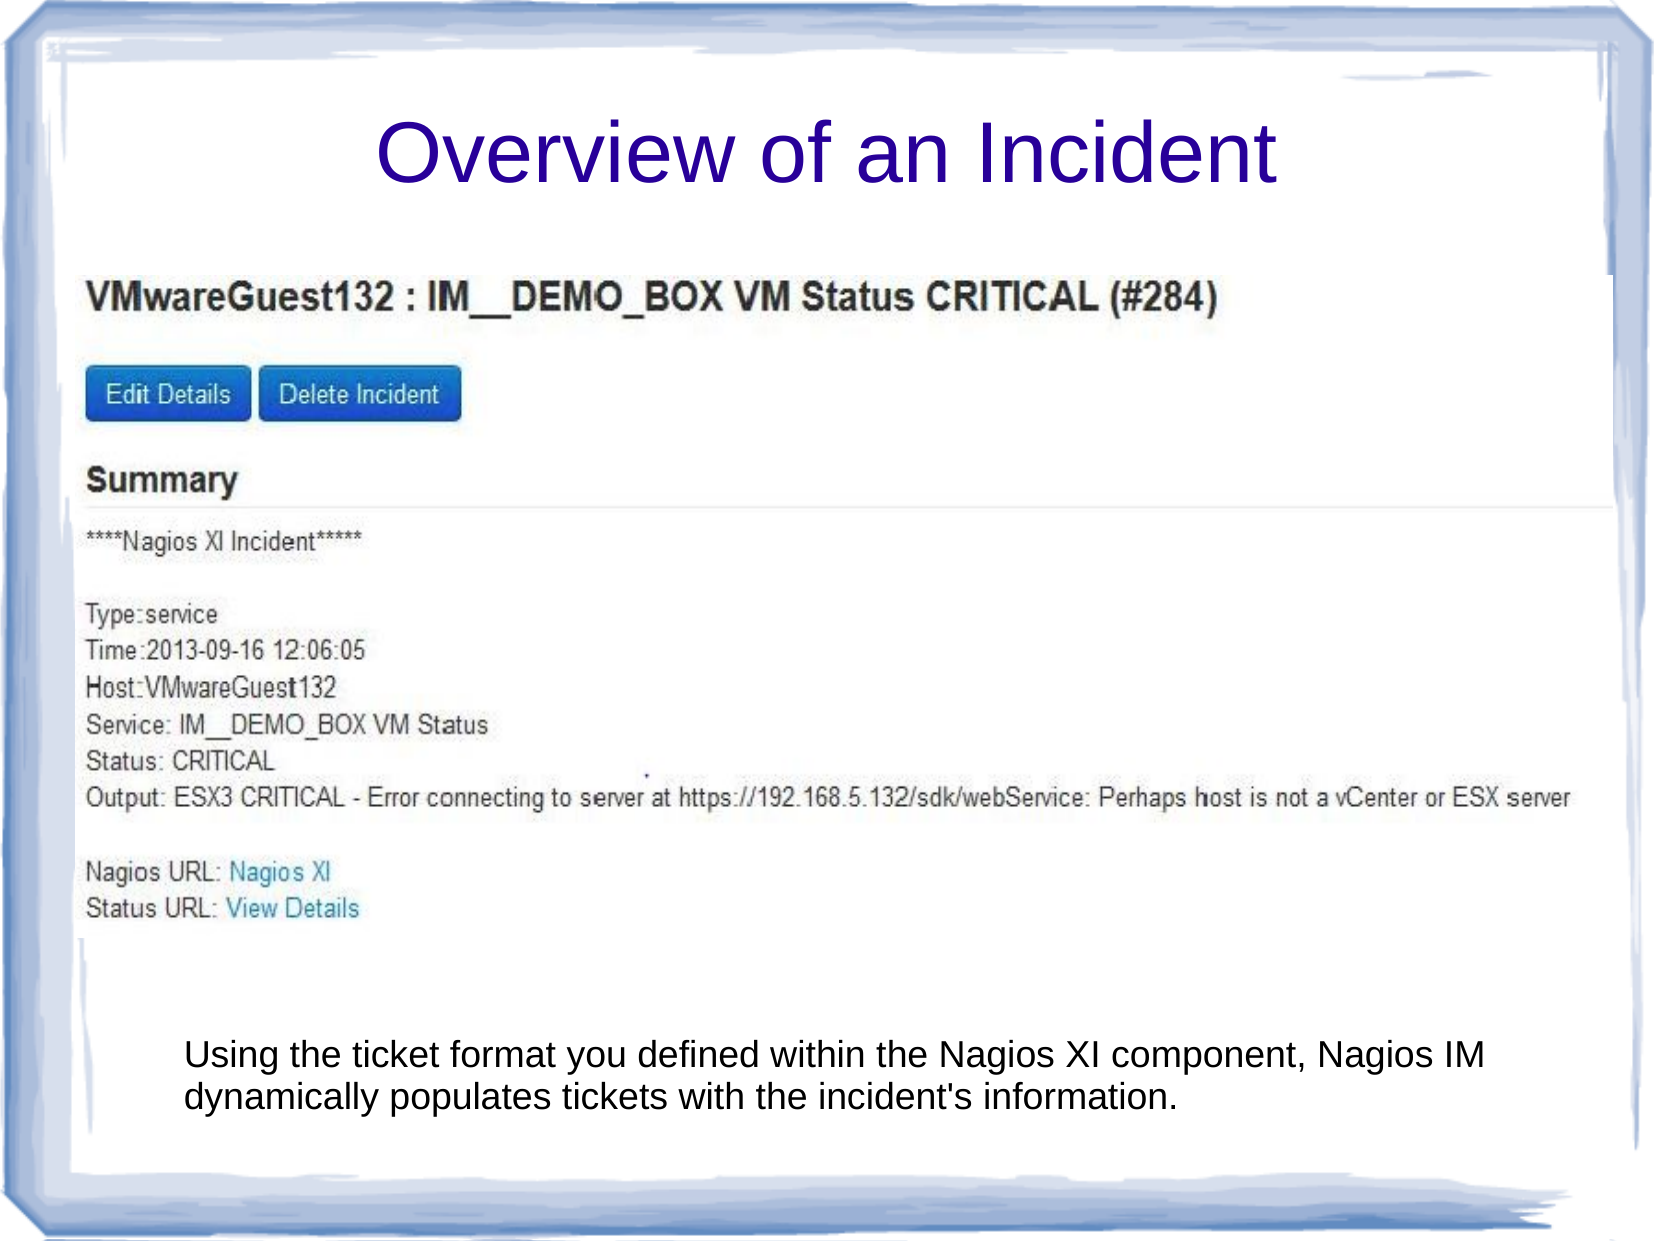

# Overview of an Incident
Using the ticket format you defined within the Nagios XI component, Nagios IM
dynamically populates tickets with the incident's information.